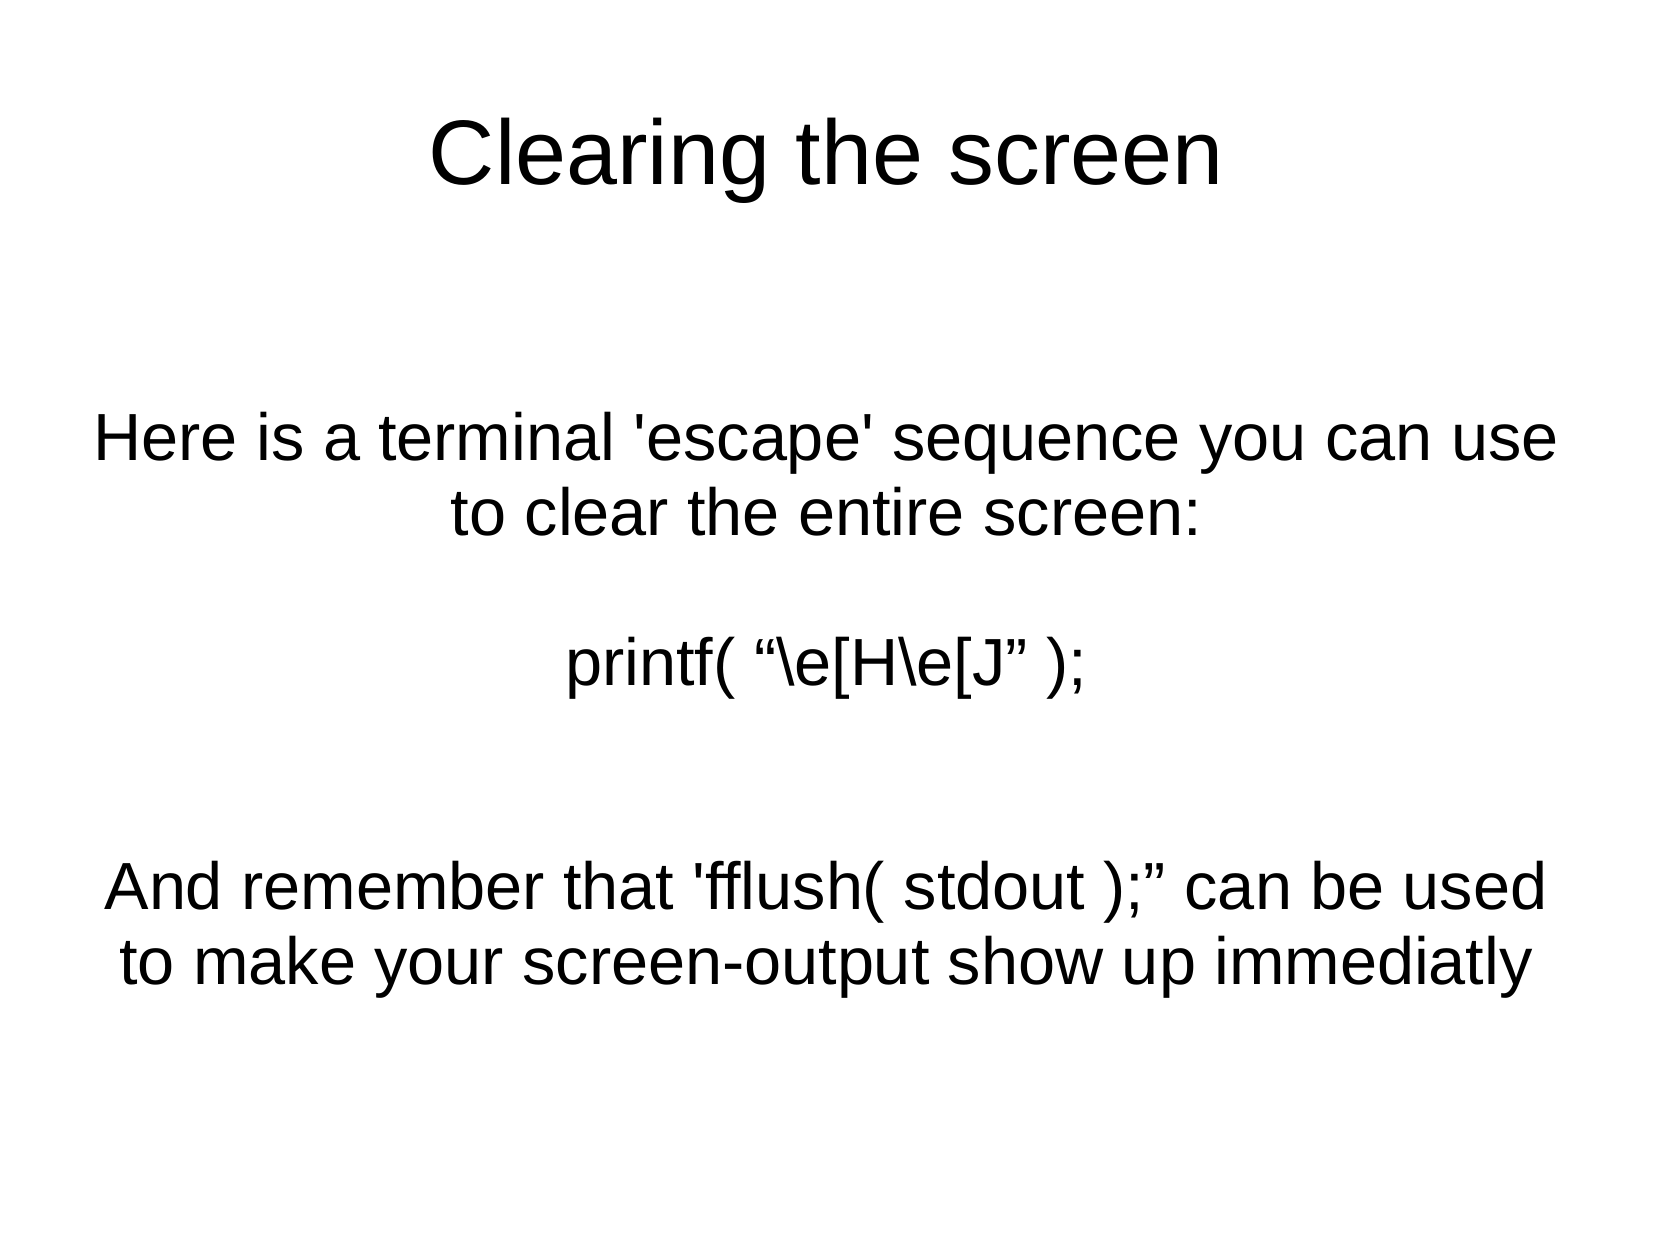

# Clearing the screen
Here is a terminal 'escape' sequence you can use to clear the entire screen:
printf( “\e[H\e[J” );
And remember that 'fflush( stdout );” can be used to make your screen-output show up immediatly